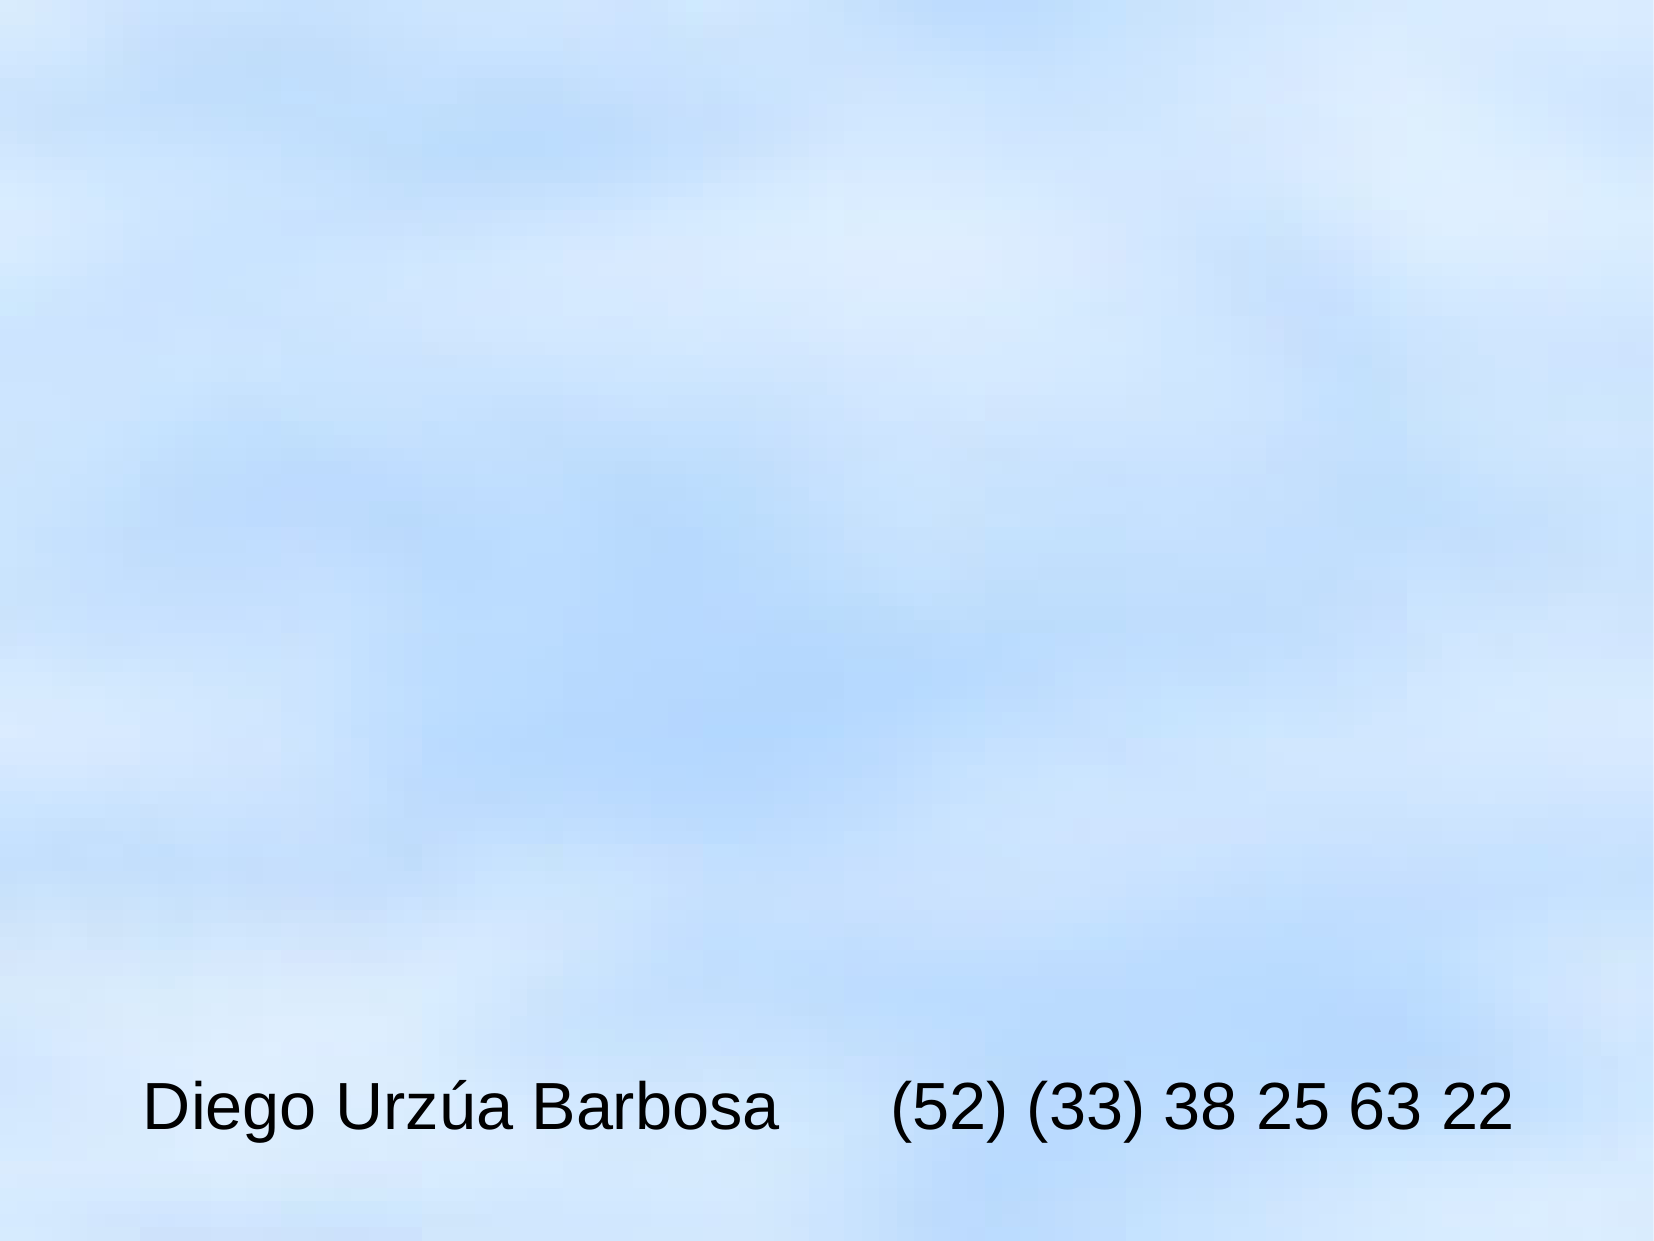

# Diego Urzúa Barbosa (52) (33) 38 25 63 22